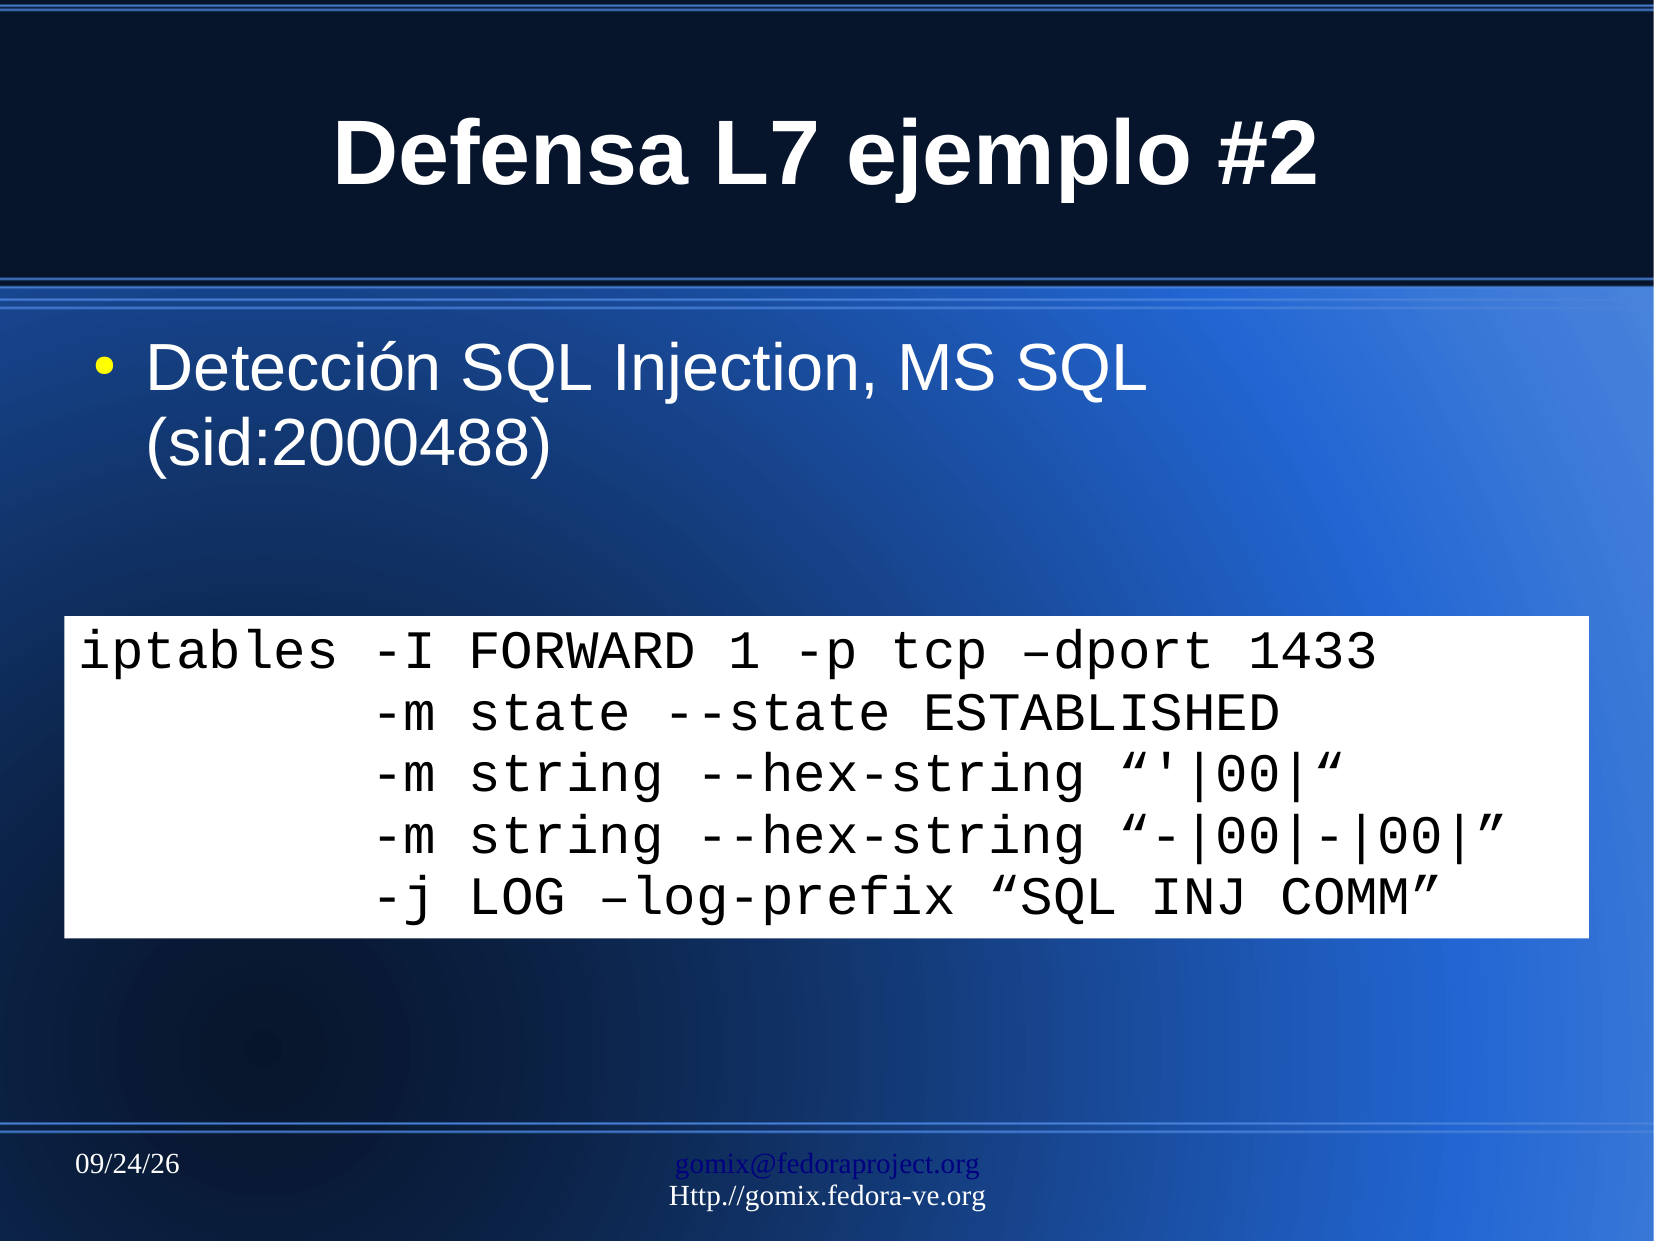

# Defensa L7 ejemplo #2
Detección SQL Injection, MS SQL (sid:2000488)
iptables -I FORWARD 1 -p tcp –dport 1433
 -m state --state ESTABLISHED
 -m string --hex-string “'|00|“
 -m string --hex-string “-|00|-|00|”
 -j LOG –log-prefix “SQL INJ COMM”